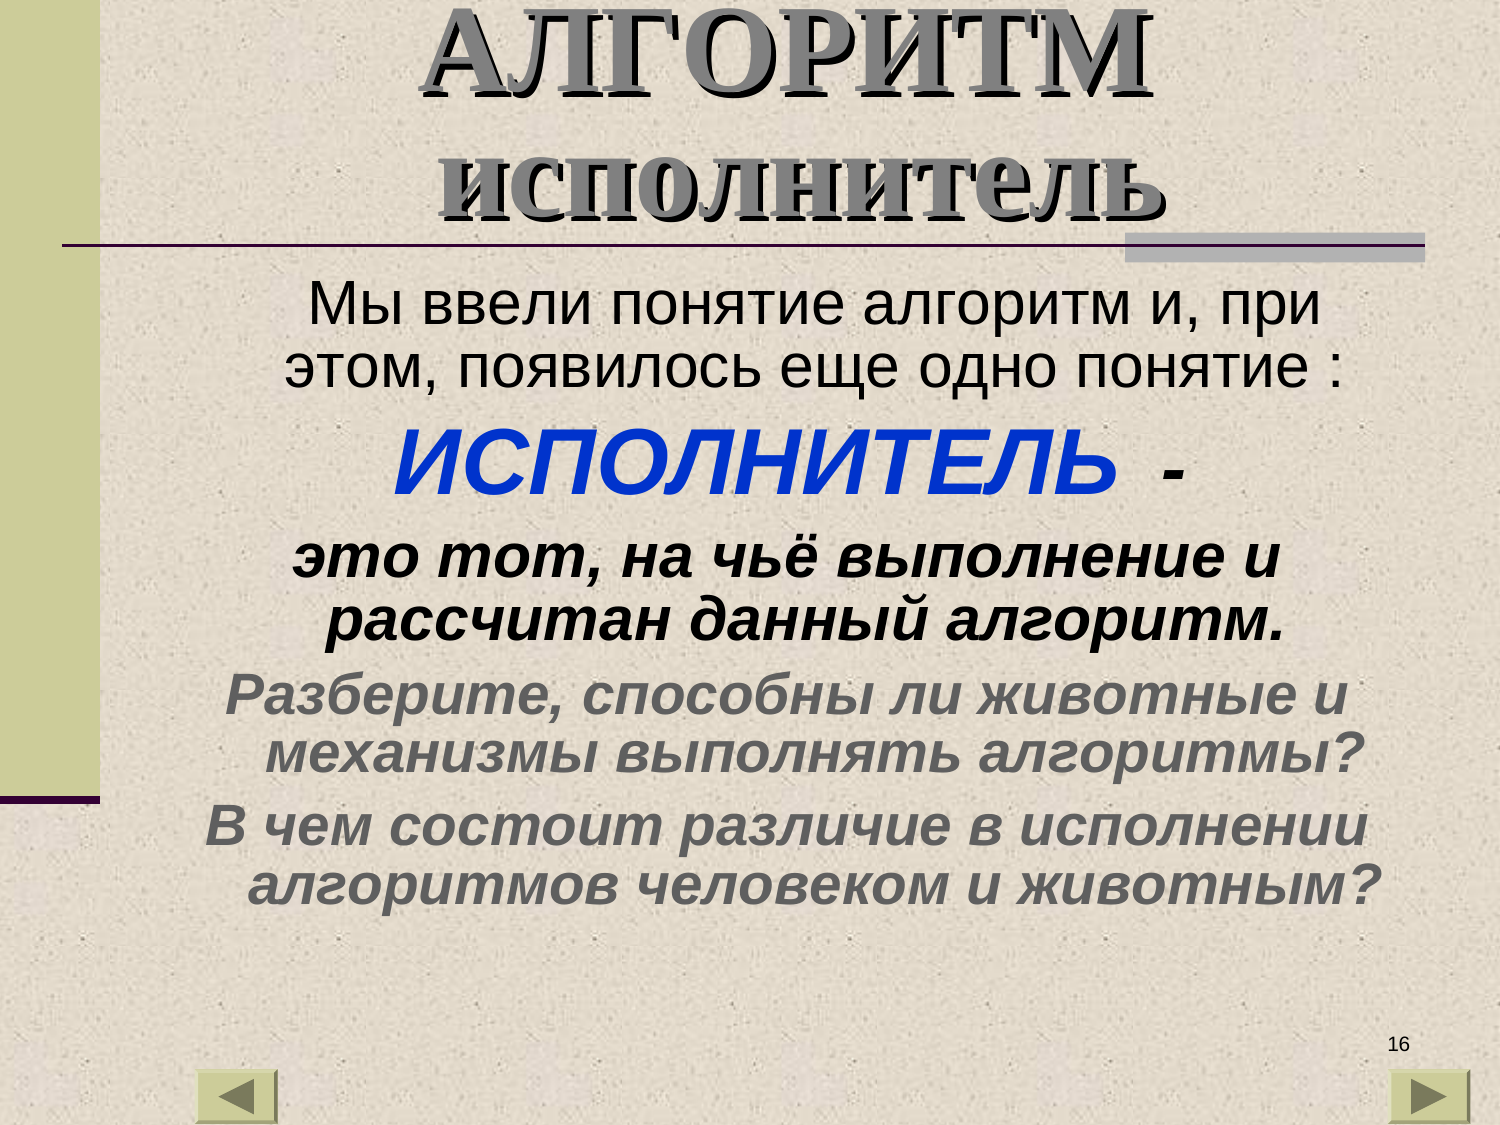

# АЛГОРИТМ исполнитель
	Мы ввели понятие алгоритм и, при этом, появилось еще одно понятие :
 ИСПОЛНИТЕЛЬ -
это тот, на чьё выполнение и рассчитан данный алгоритм.
Разберите, способны ли животные и механизмы выполнять алгоритмы?
В чем состоит различие в исполнении алгоритмов человеком и животным?
16